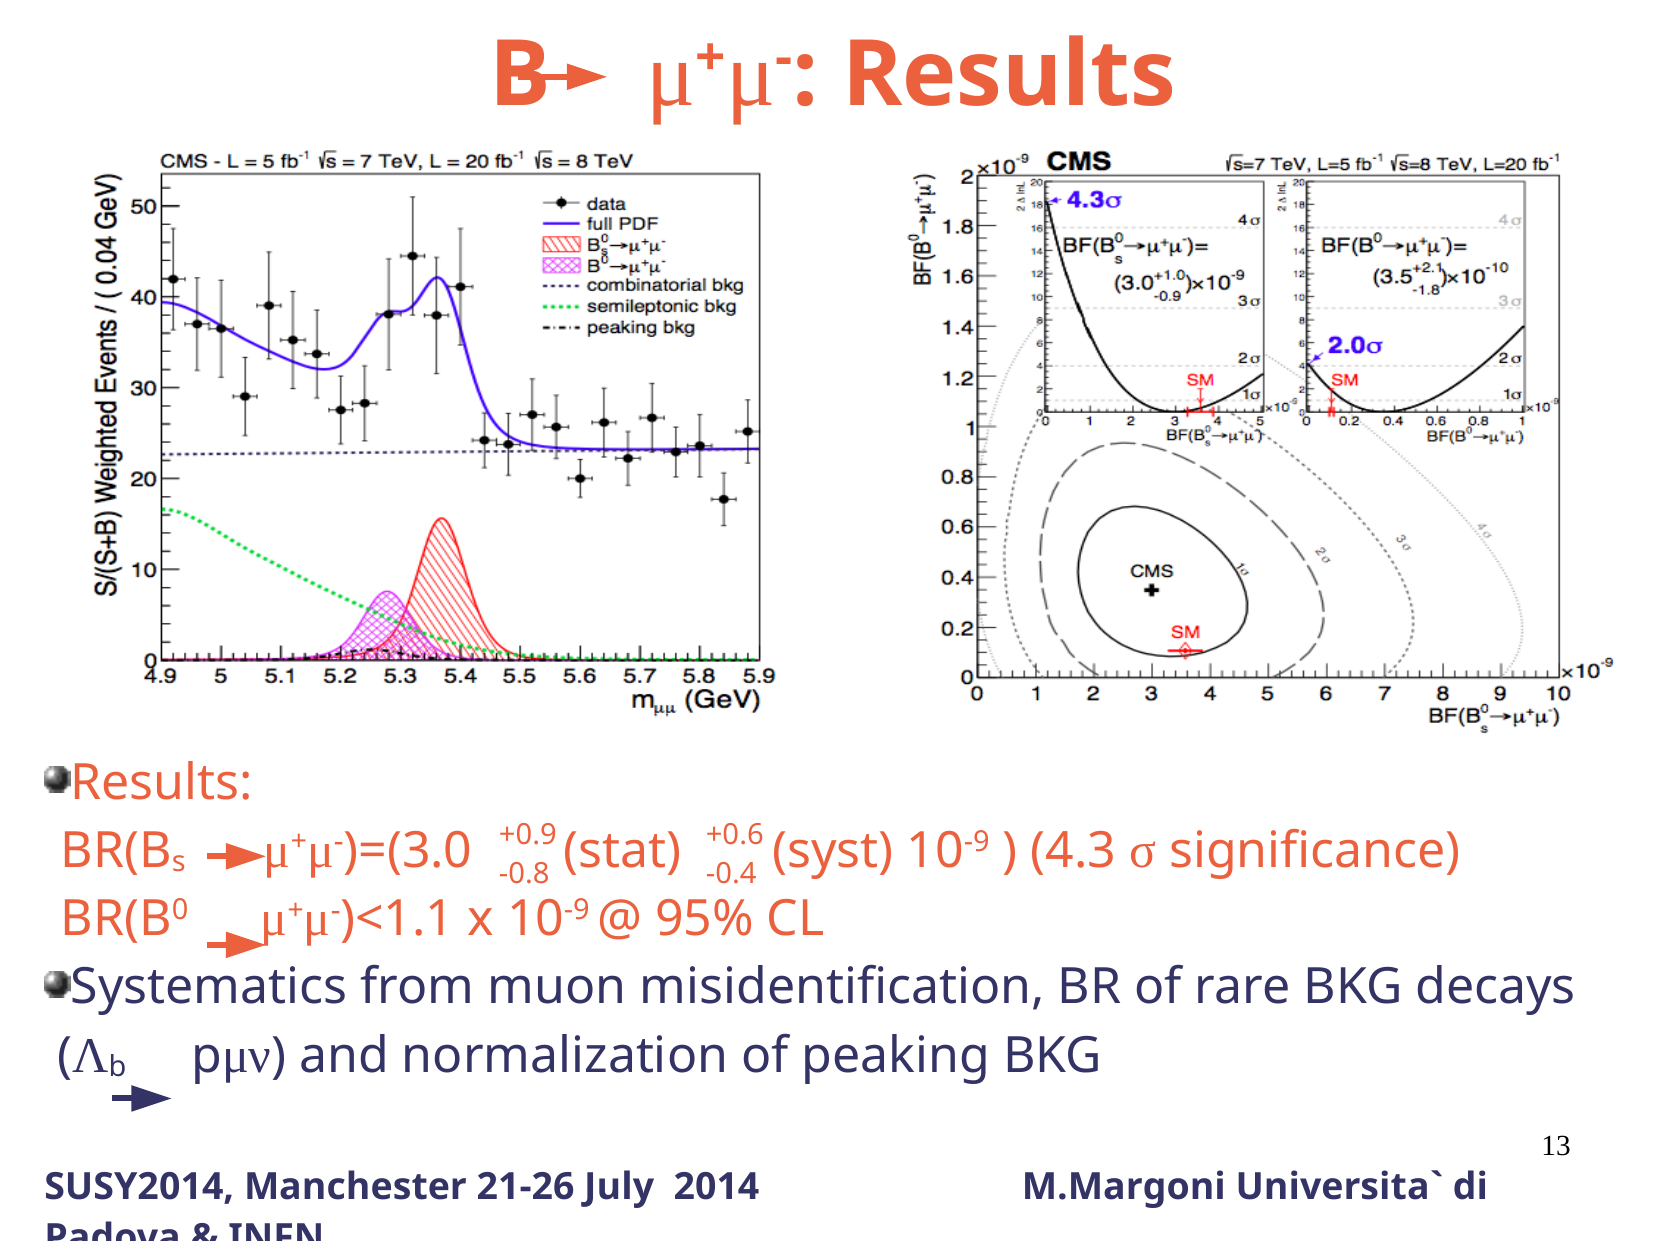

# B μ+μ-: Results
Results:
BR(Bs μ+μ-)=(3.0 (stat) (syst) 10-9 ) (4.3 σ significance)
BR(B0 μ+μ-)<1.1 x 10-9 @ 95% CL
Systematics from muon misidentification, BR of rare BKG decays (Λb pμν) and normalization of peaking BKG
+0.9
-0.8
+0.6
-0.4
13
SUSY2014, Manchester 21-26 July 2014 M.Margoni Universita` di Padova & INFN